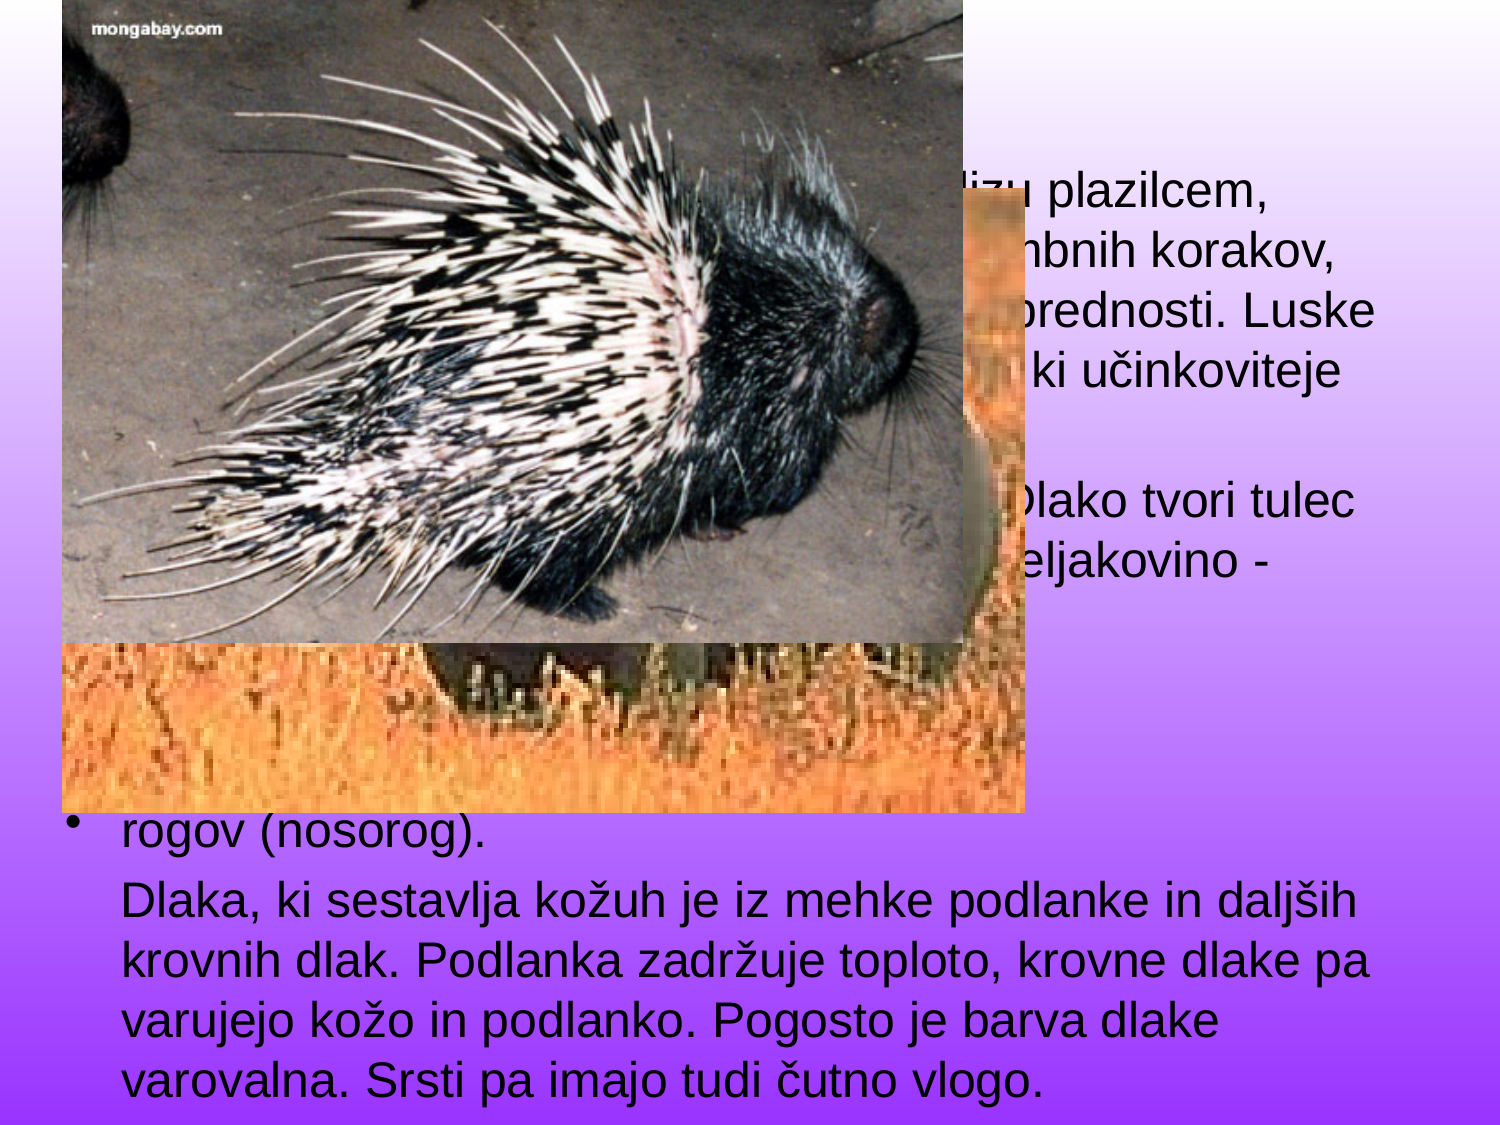

Dlaka
 Sesalci so evolucijsko gledano, zelo blizu plazilcem, vendar so v razvoju naredili nekaj pomembnih korakov, ki jim dajejo v boju za obstanek številne prednosti. Luske plazilcev je pri sesalcih zamenjala dlaka, ki učinkoviteje varuje telo pred oddajanjem toplote.
 Sesalci so edine živali, porasle z dlako. Dlako tvori tulec odmrlih celic, ki je okrepljen s posebno beljakovino - keratinom. Dlaka je lahko tudi v obliki:
srsti (brkov) (ježevec),
bodic (jež),
rogov (nosorog).
 Dlaka, ki sestavlja kožuh je iz mehke podlanke in daljših krovnih dlak. Podlanka zadržuje toploto, krovne dlake pa varujejo kožo in podlanko. Pogosto je barva dlake varovalna. Srsti pa imajo tudi čutno vlogo.